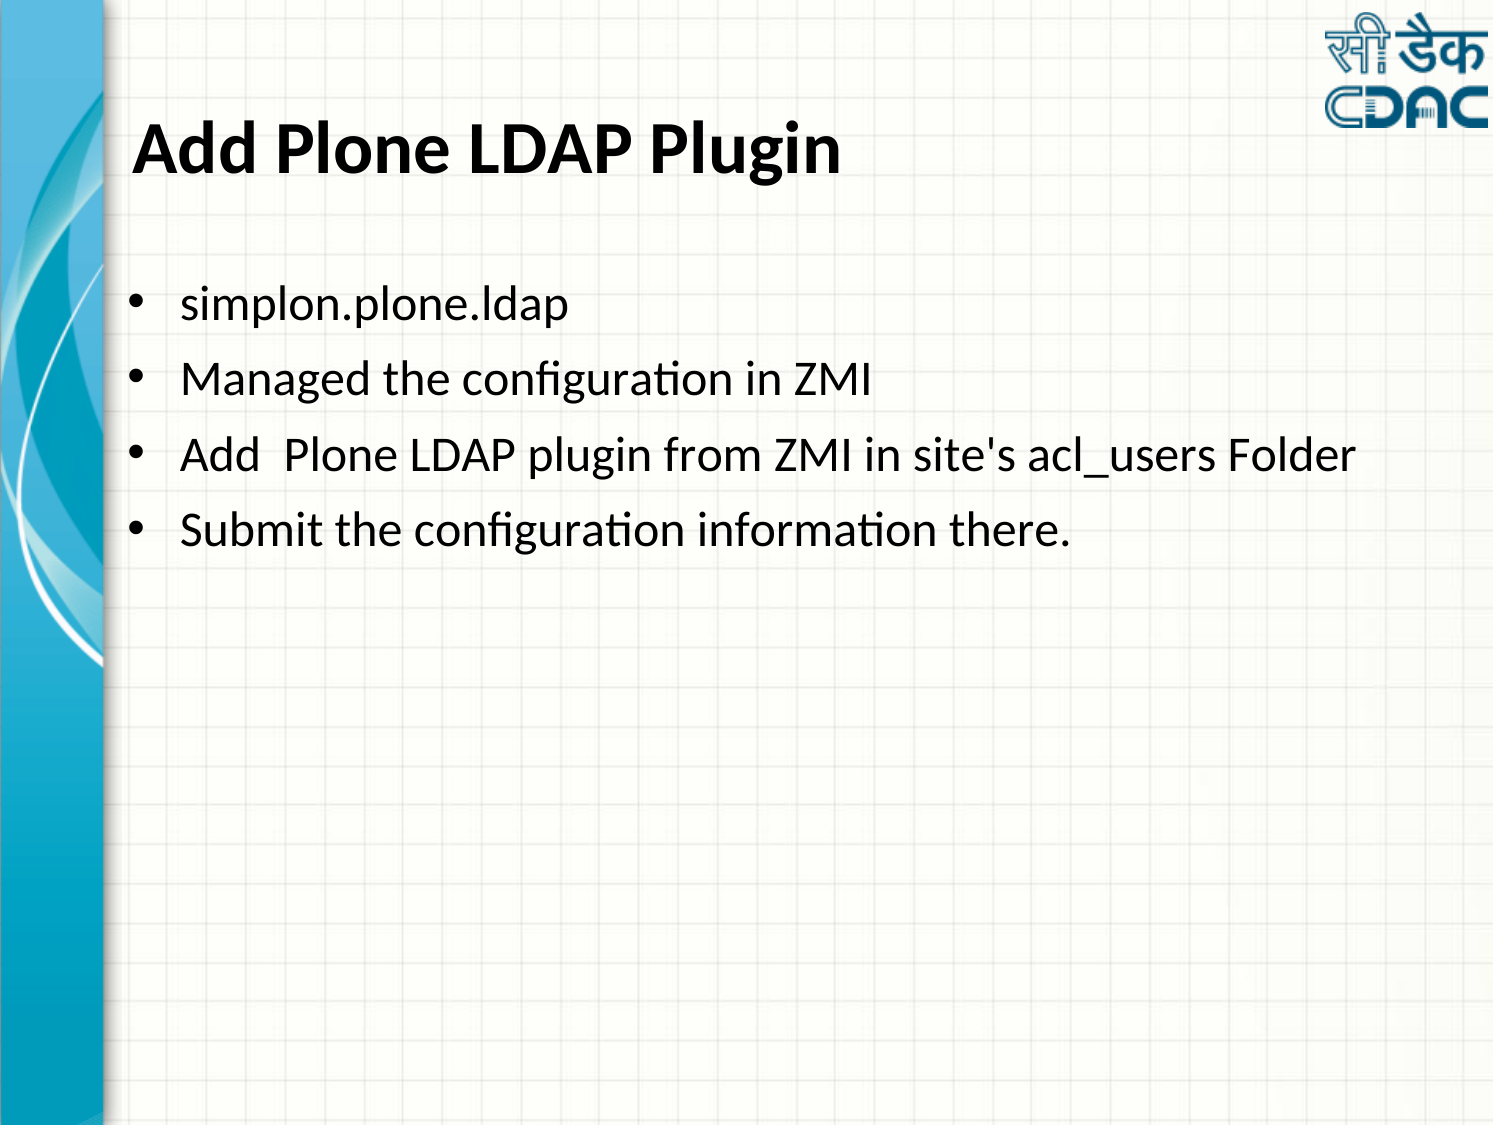

Add Plone LDAP Plugin
simplon.plone.ldap
Managed the configuration in ZMI
Add Plone LDAP plugin from ZMI in site's acl_users Folder
Submit the configuration information there.